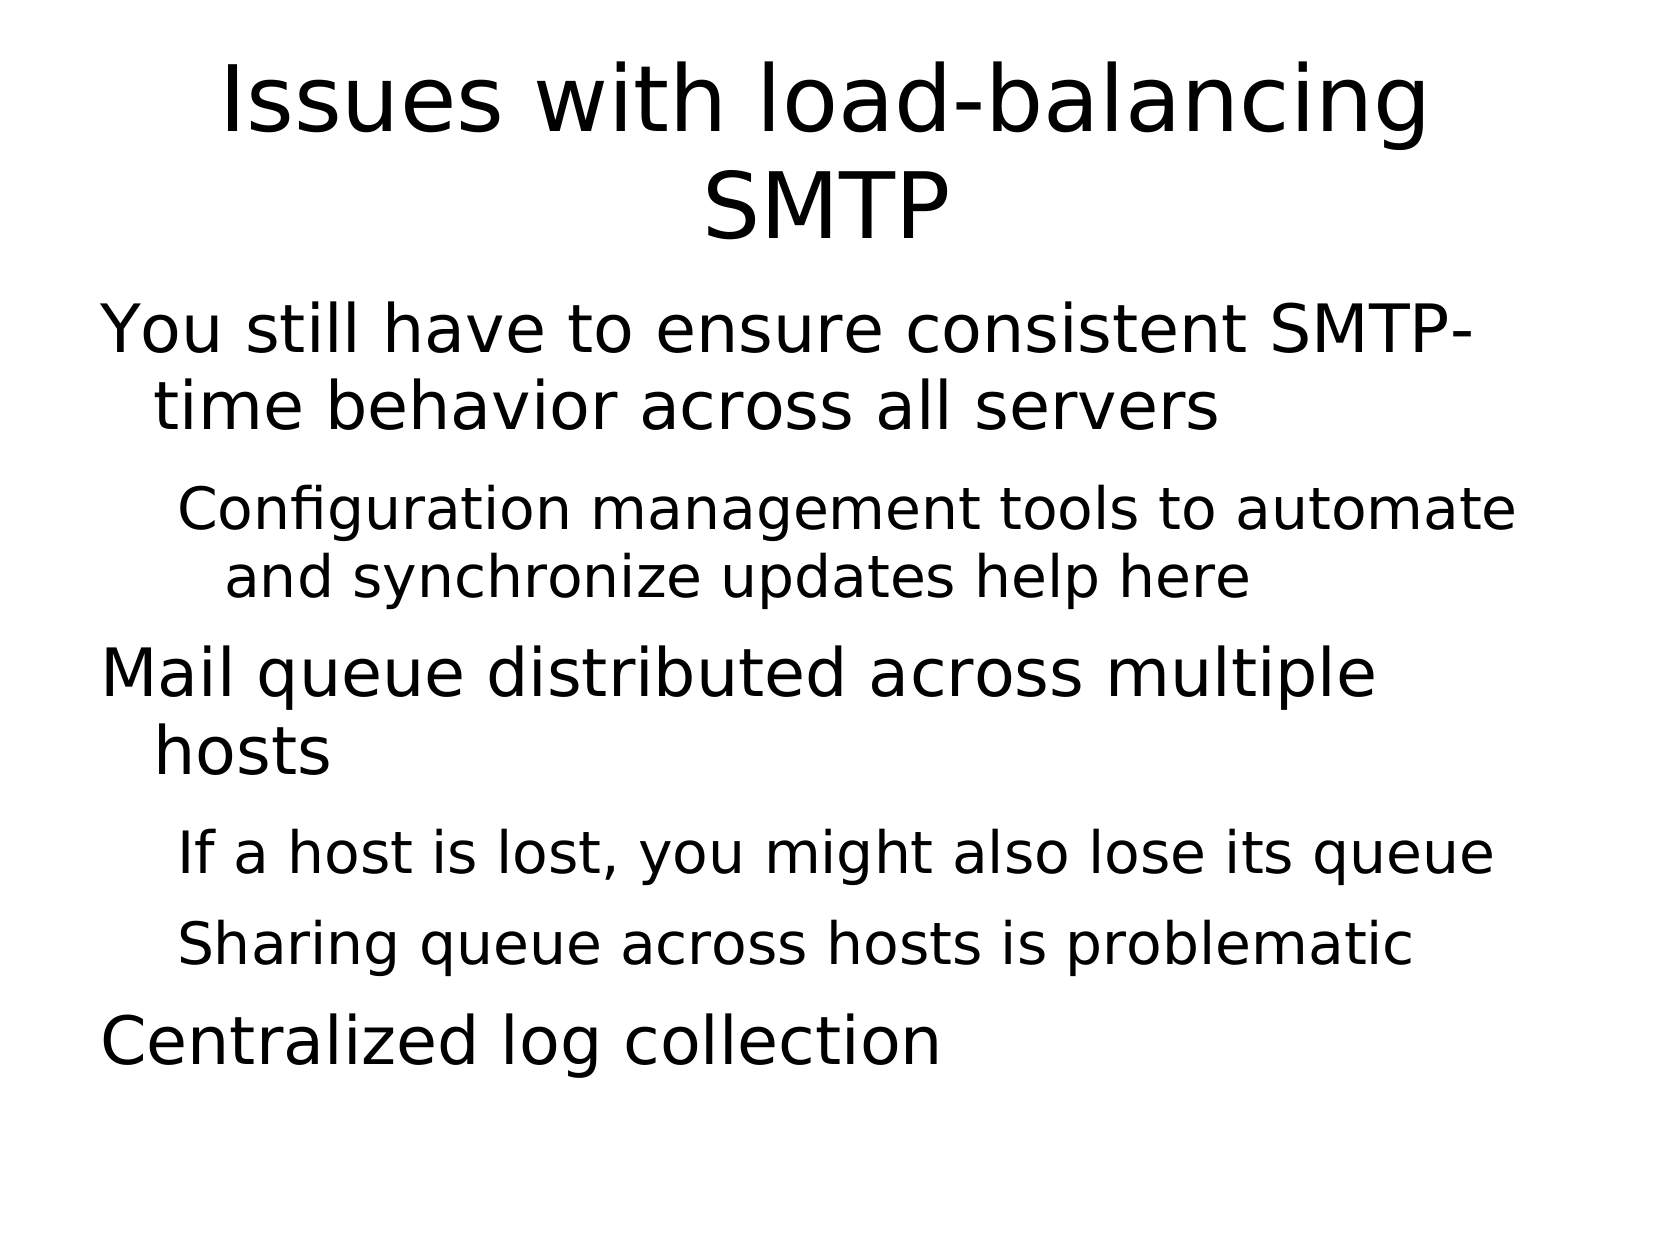

# Issues with load-balancing SMTP
You still have to ensure consistent SMTP-time behavior across all servers
Configuration management tools to automate and synchronize updates help here
Mail queue distributed across multiple hosts
If a host is lost, you might also lose its queue
Sharing queue across hosts is problematic
Centralized log collection